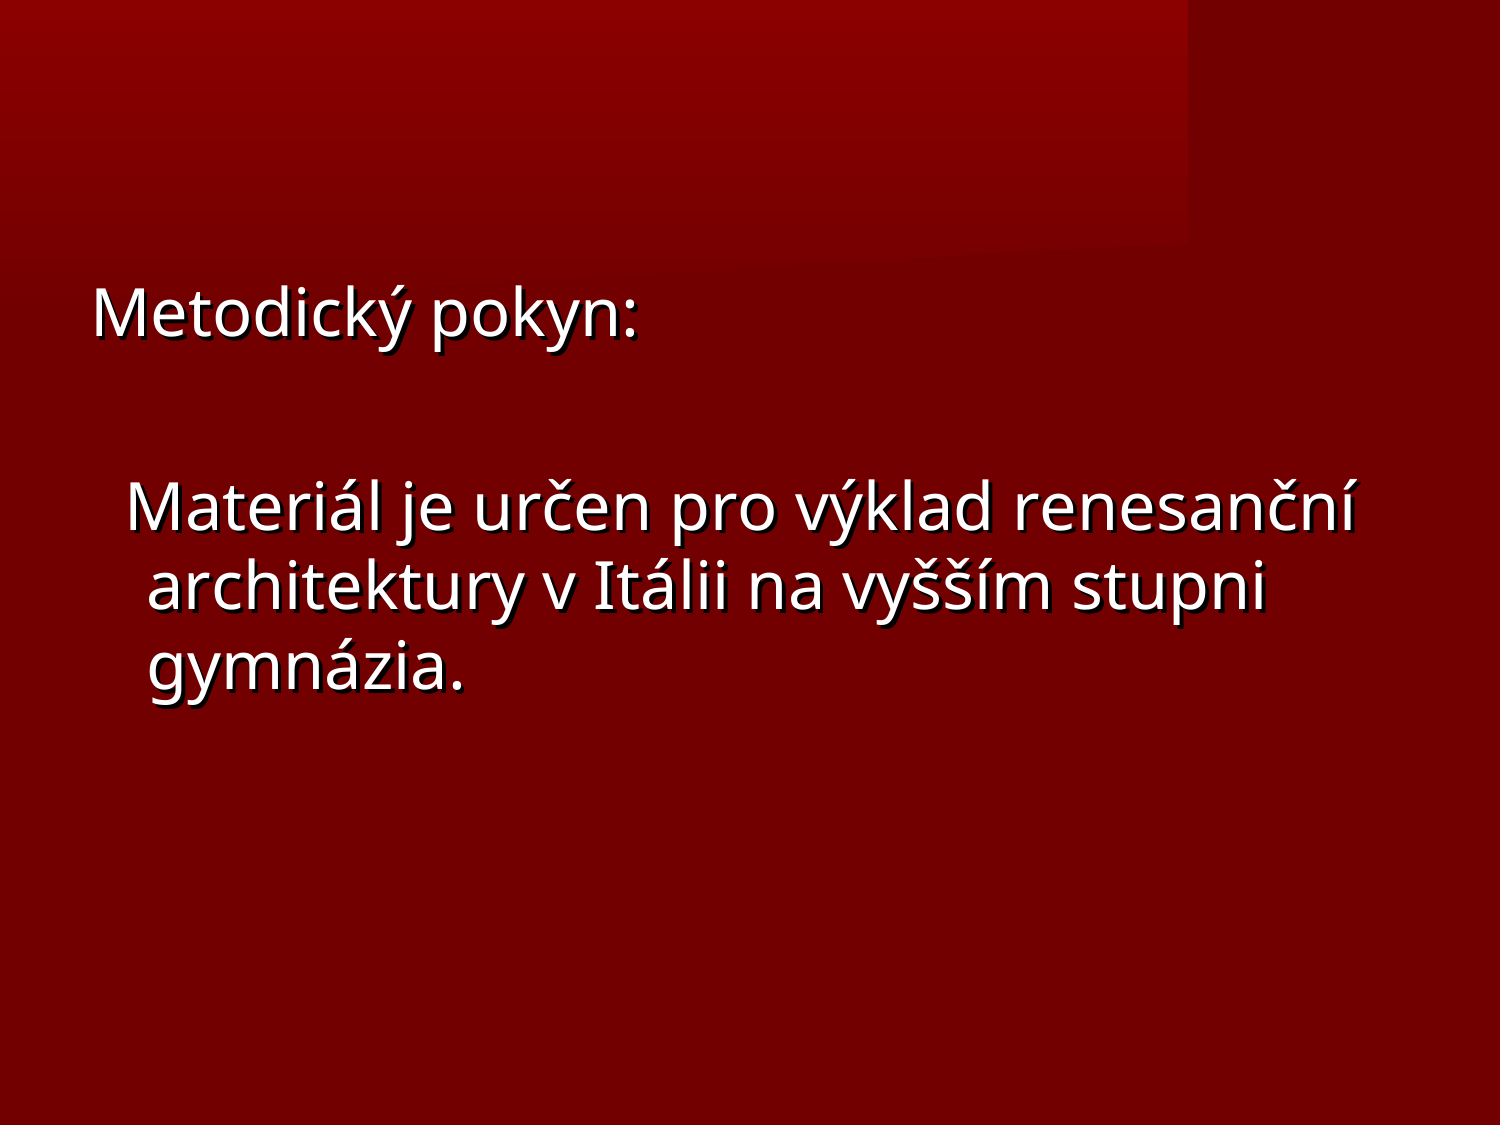

# Metodický pokyn:
 Materiál je určen pro výklad renesanční architektury v Itálii na vyšším stupni gymnázia.